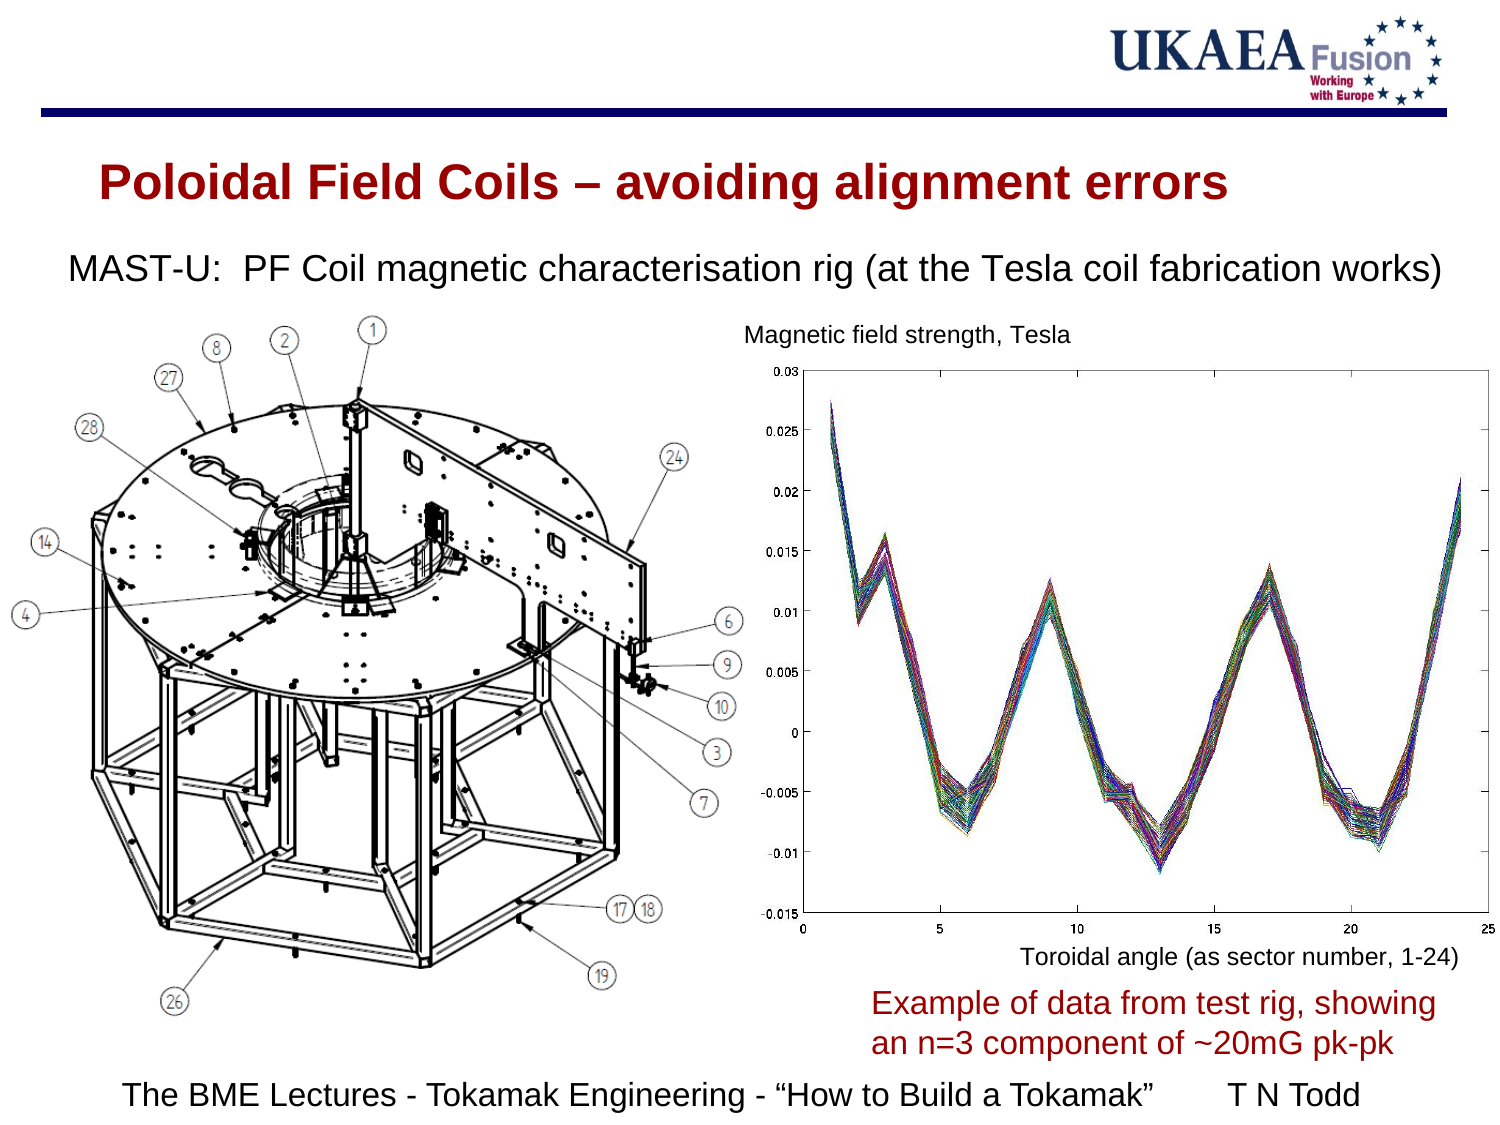

Poloidal Field Coils – avoiding alignment errors
MAST-U: PF Coil magnetic characterisation rig (at the Tesla coil fabrication works)
Magnetic field strength, Tesla
Toroidal angle (as sector number, 1-24)
Example of data from test rig, showing an n=3 component of ~20mG pk-pk